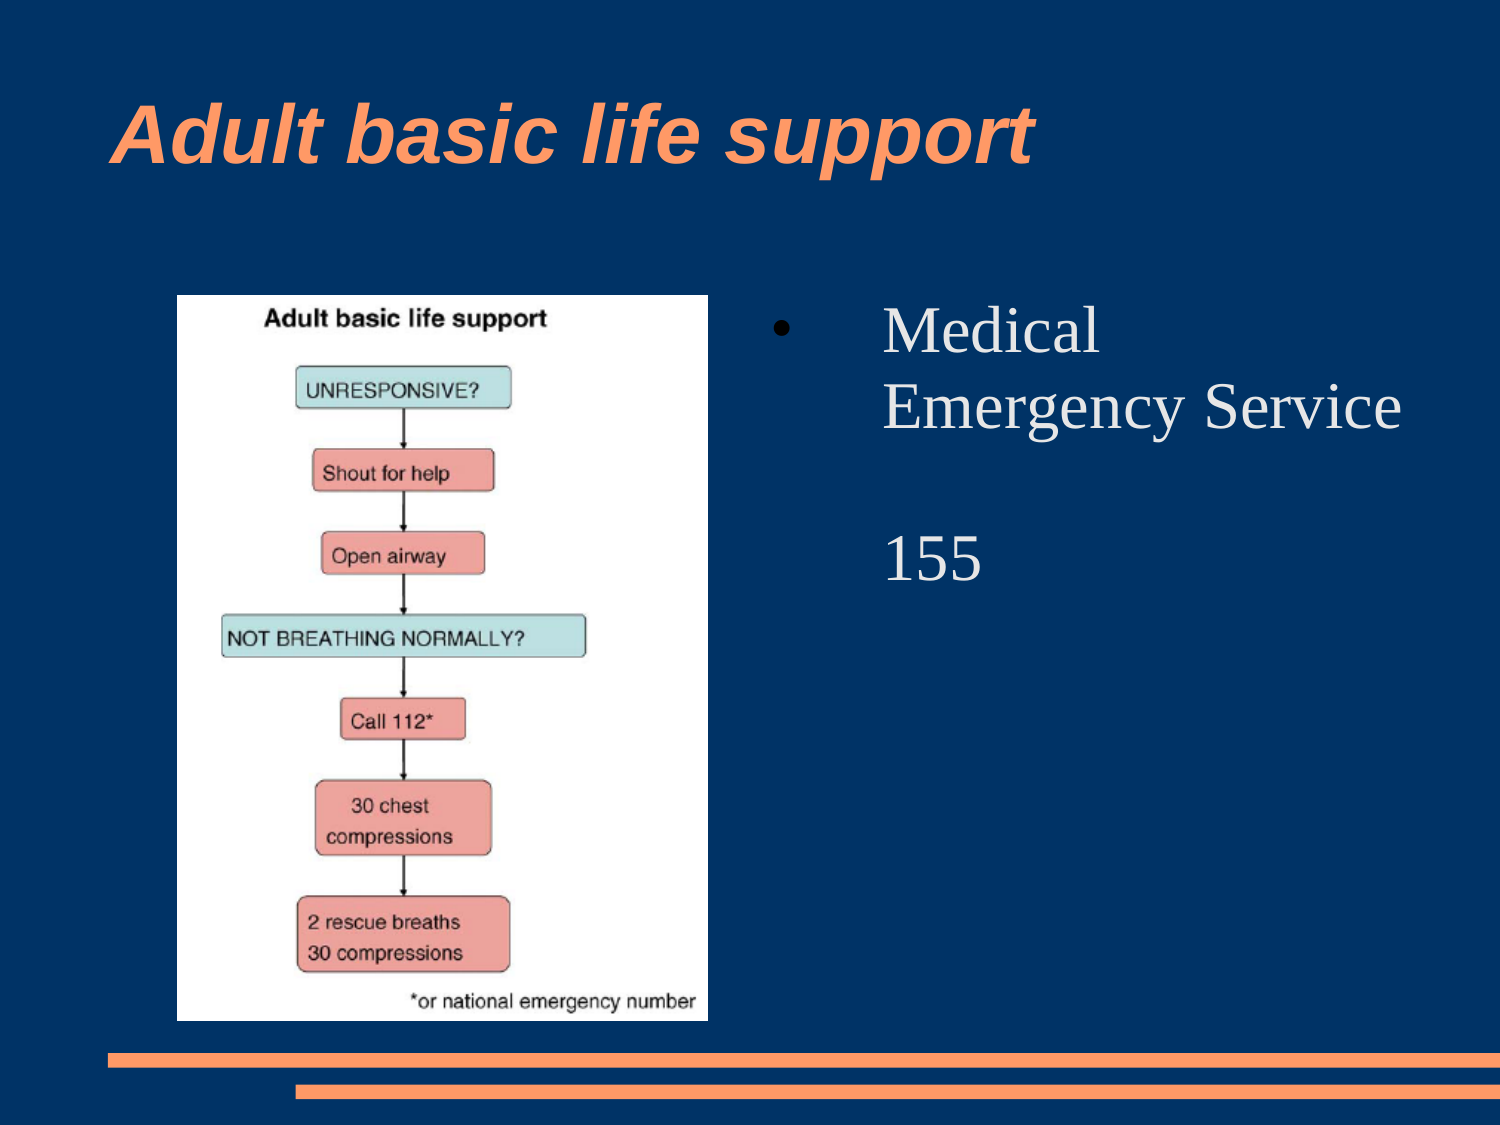

# Adult basic life support
Medical Emergency Service
155